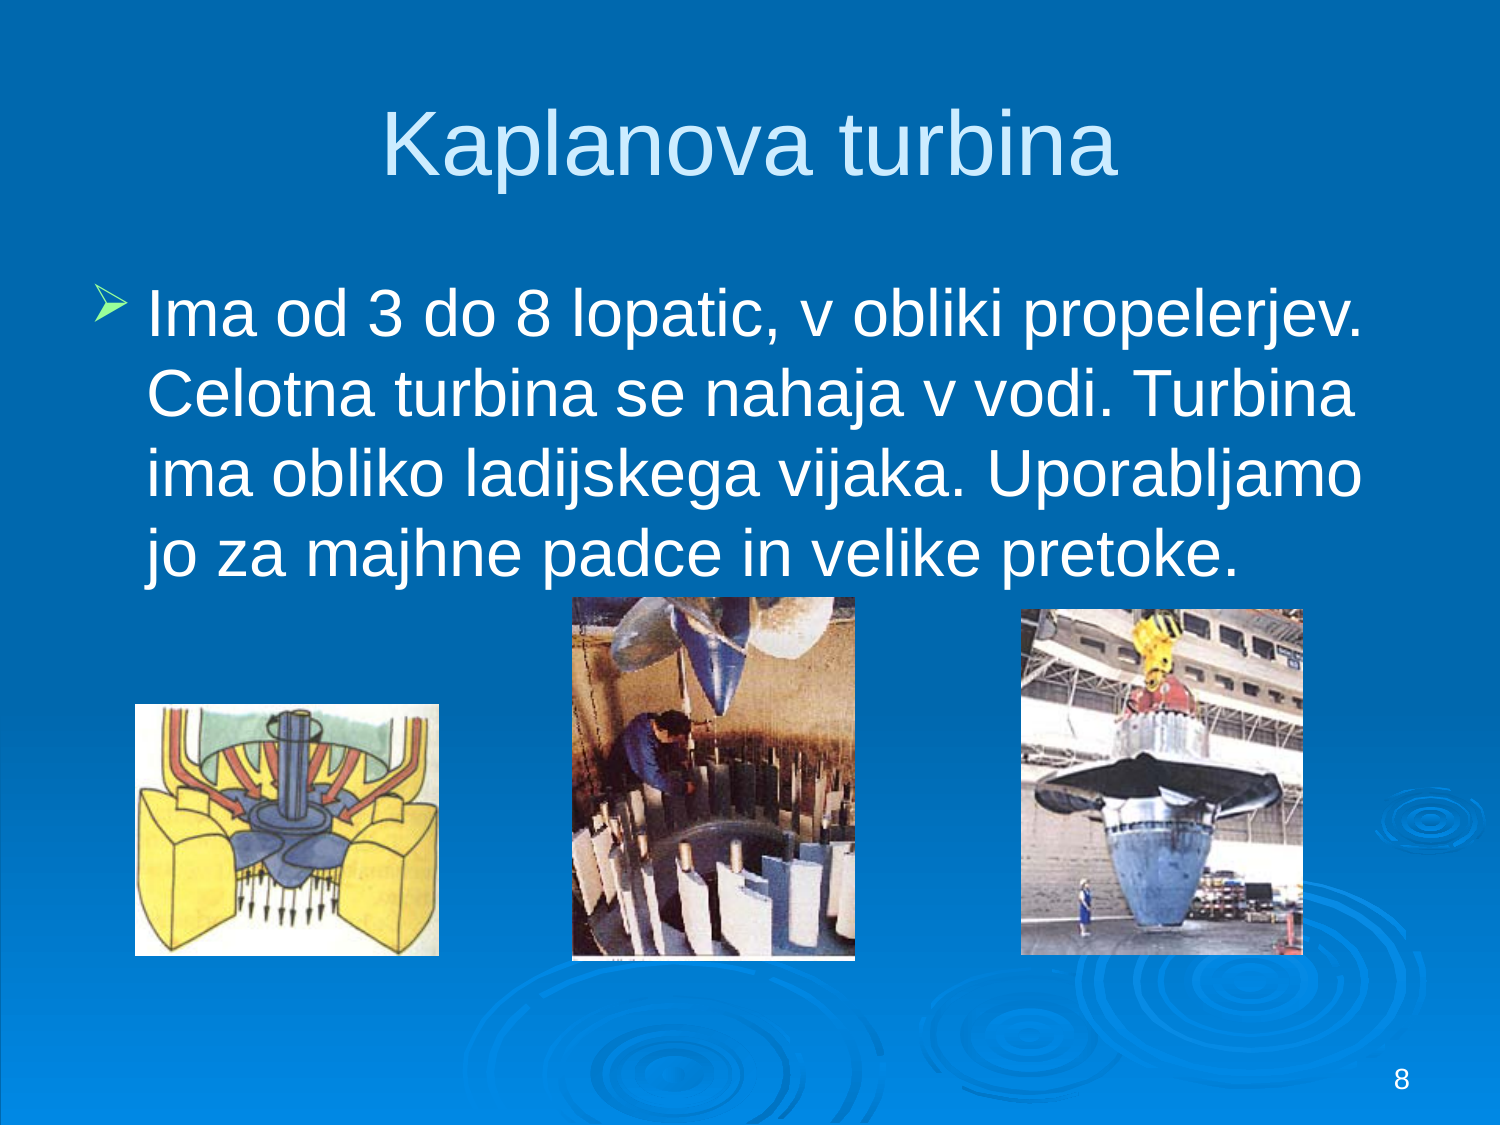

# Kaplanova turbina
Ima od 3 do 8 lopatic, v obliki propelerjev. Celotna turbina se nahaja v vodi. Turbina ima obliko ladijskega vijaka. Uporabljamo jo za majhne padce in velike pretoke.